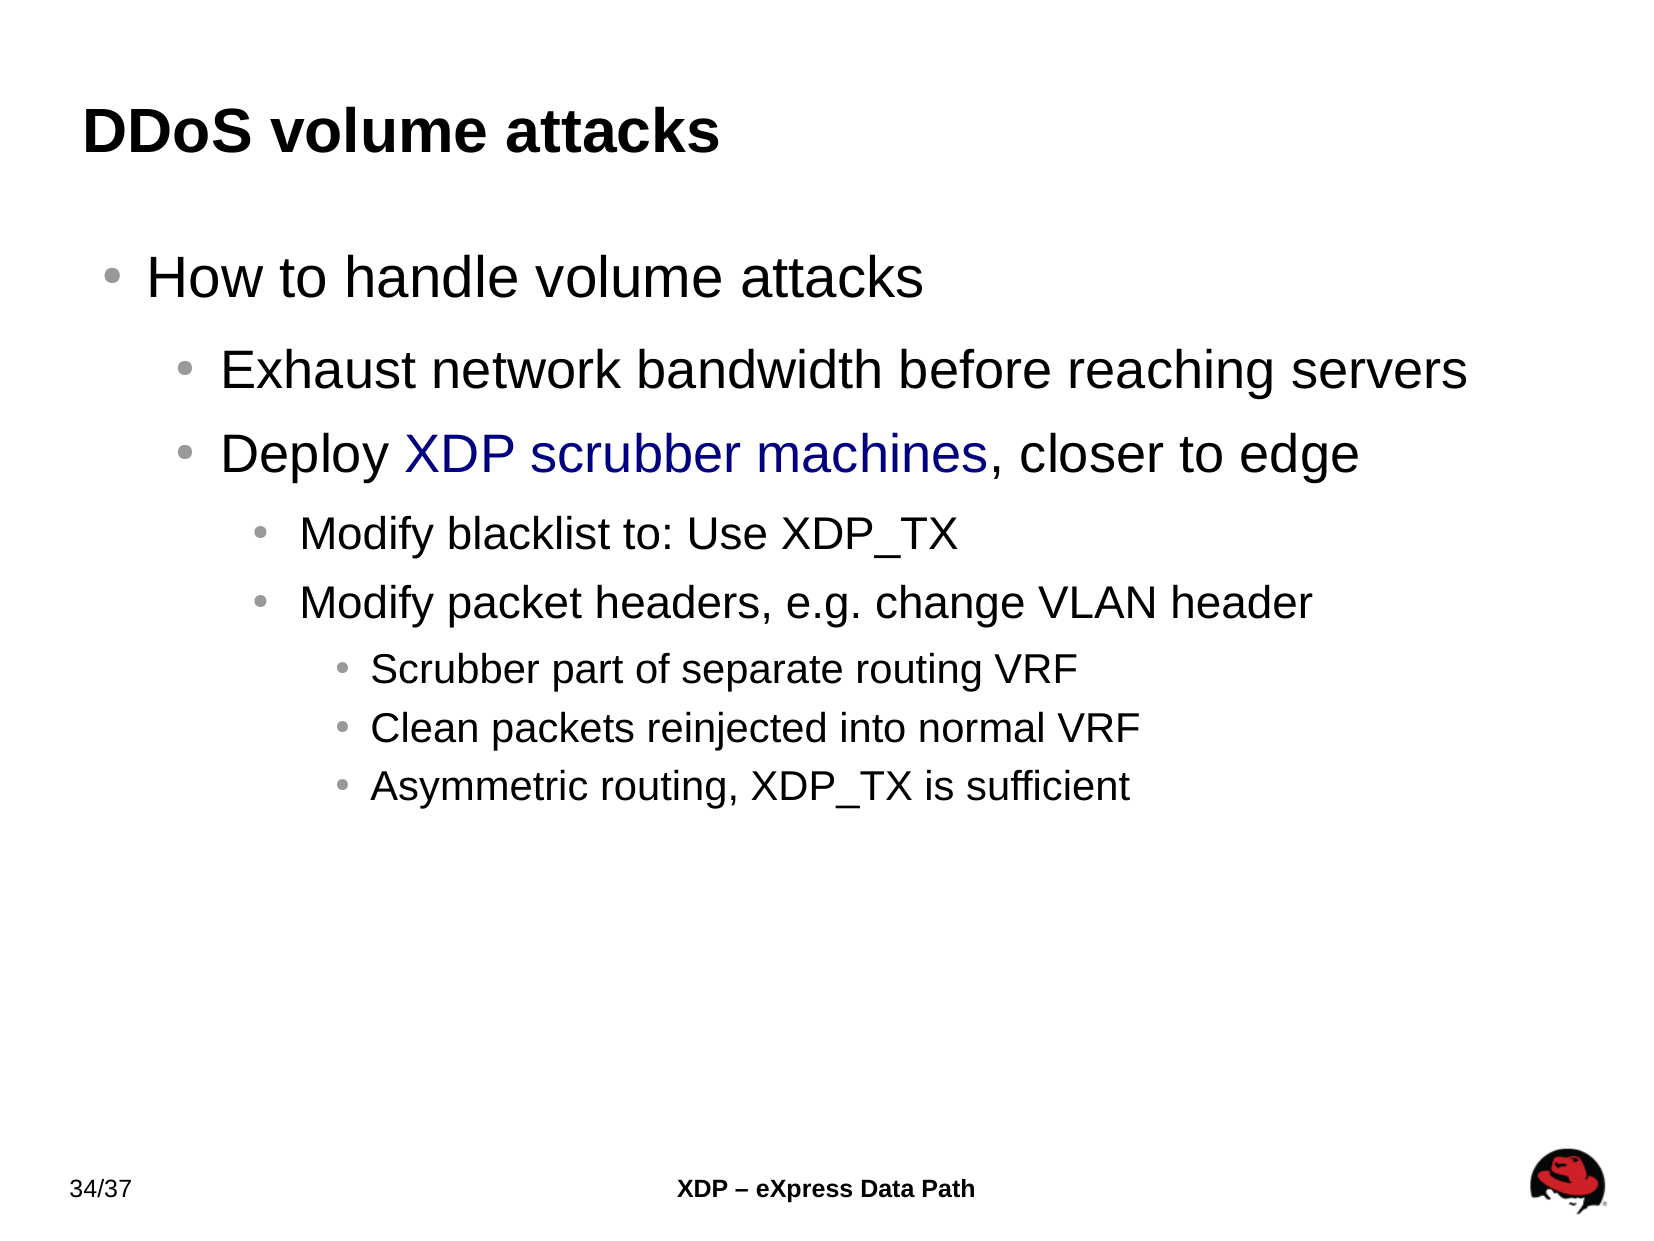

# DDoS volume attacks
How to handle volume attacks
Exhaust network bandwidth before reaching servers
Deploy XDP scrubber machines, closer to edge
Modify blacklist to: Use XDP_TX
Modify packet headers, e.g. change VLAN header
Scrubber part of separate routing VRF
Clean packets reinjected into normal VRF
Asymmetric routing, XDP_TX is sufficient